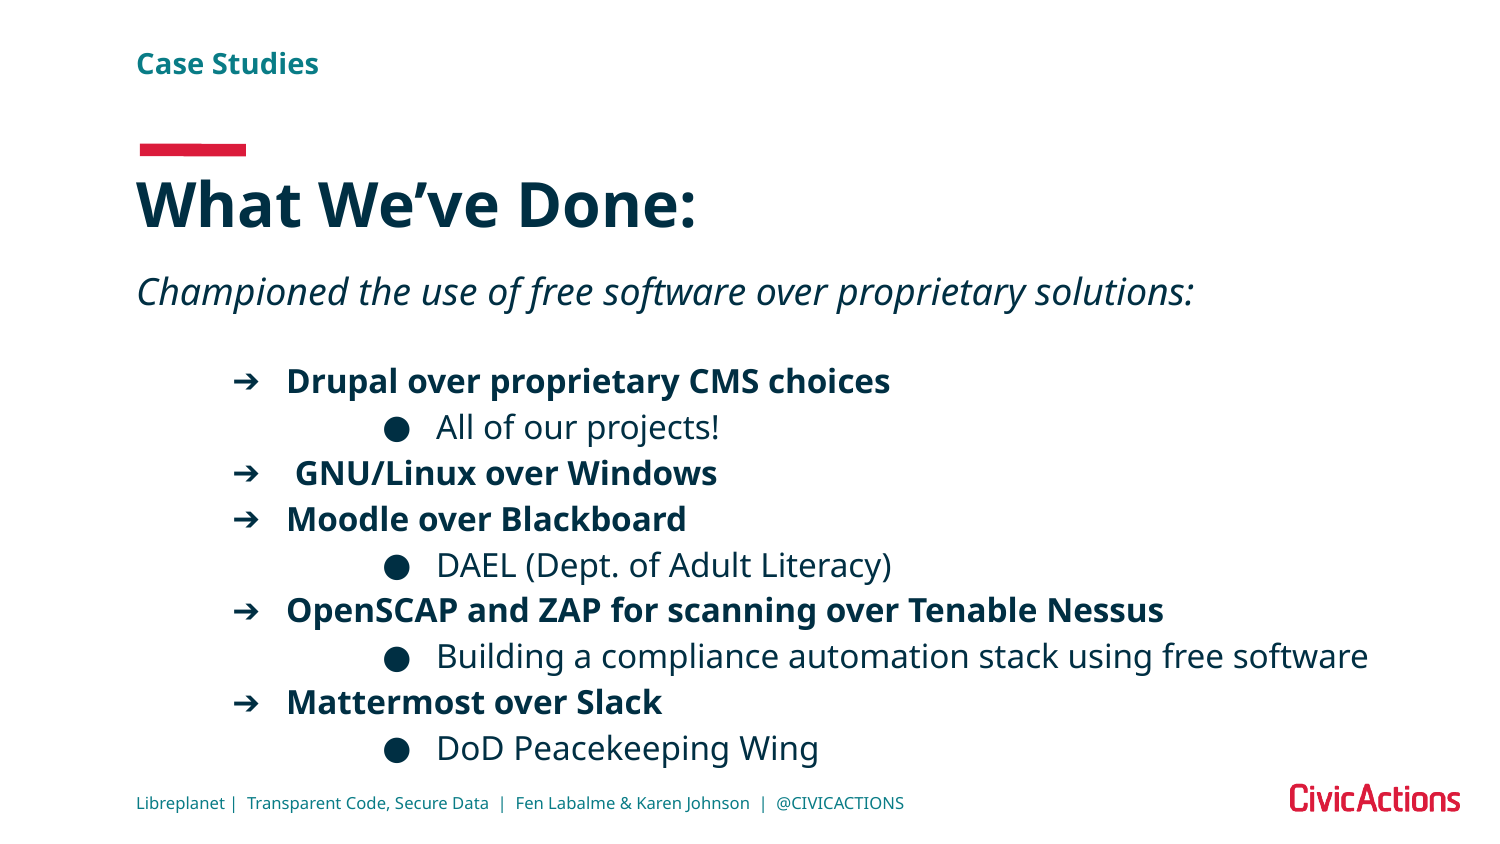

# Case Studies
What We’ve Done:
Championed the use of free software over proprietary solutions:
Drupal over proprietary CMS choices
All of our projects!
 GNU/Linux over Windows
Moodle over Blackboard
DAEL (Dept. of Adult Literacy)
OpenSCAP and ZAP for scanning over Tenable Nessus
Building a compliance automation stack using free software
Mattermost over Slack
DoD Peacekeeping Wing
Libreplanet | Transparent Code, Secure Data | Fen Labalme & Karen Johnson | @CIVICACTIONS